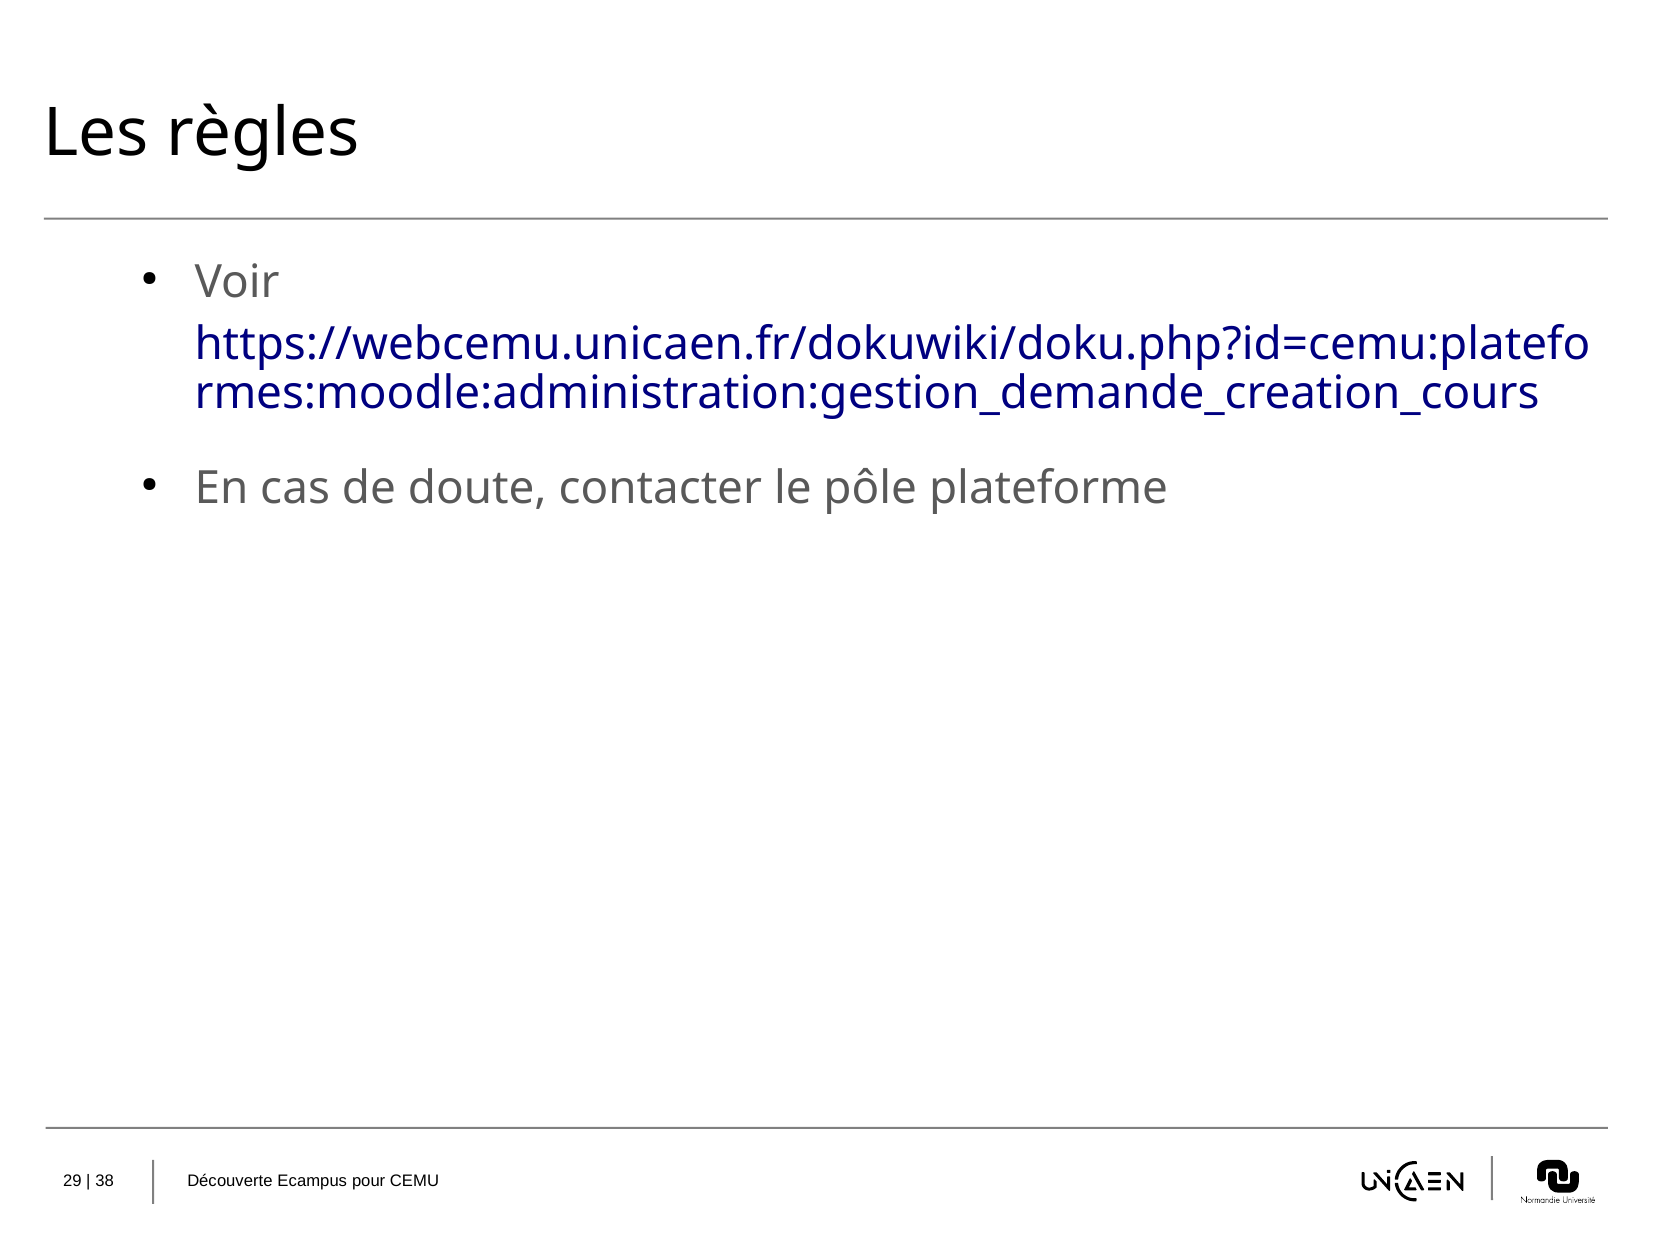

# Les règles
Voir https://webcemu.unicaen.fr/dokuwiki/doku.php?id=cemu:plateformes:moodle:administration:gestion_demande_creation_cours
En cas de doute, contacter le pôle plateforme
29
Découverte Ecampus pourn les personnels administratifs